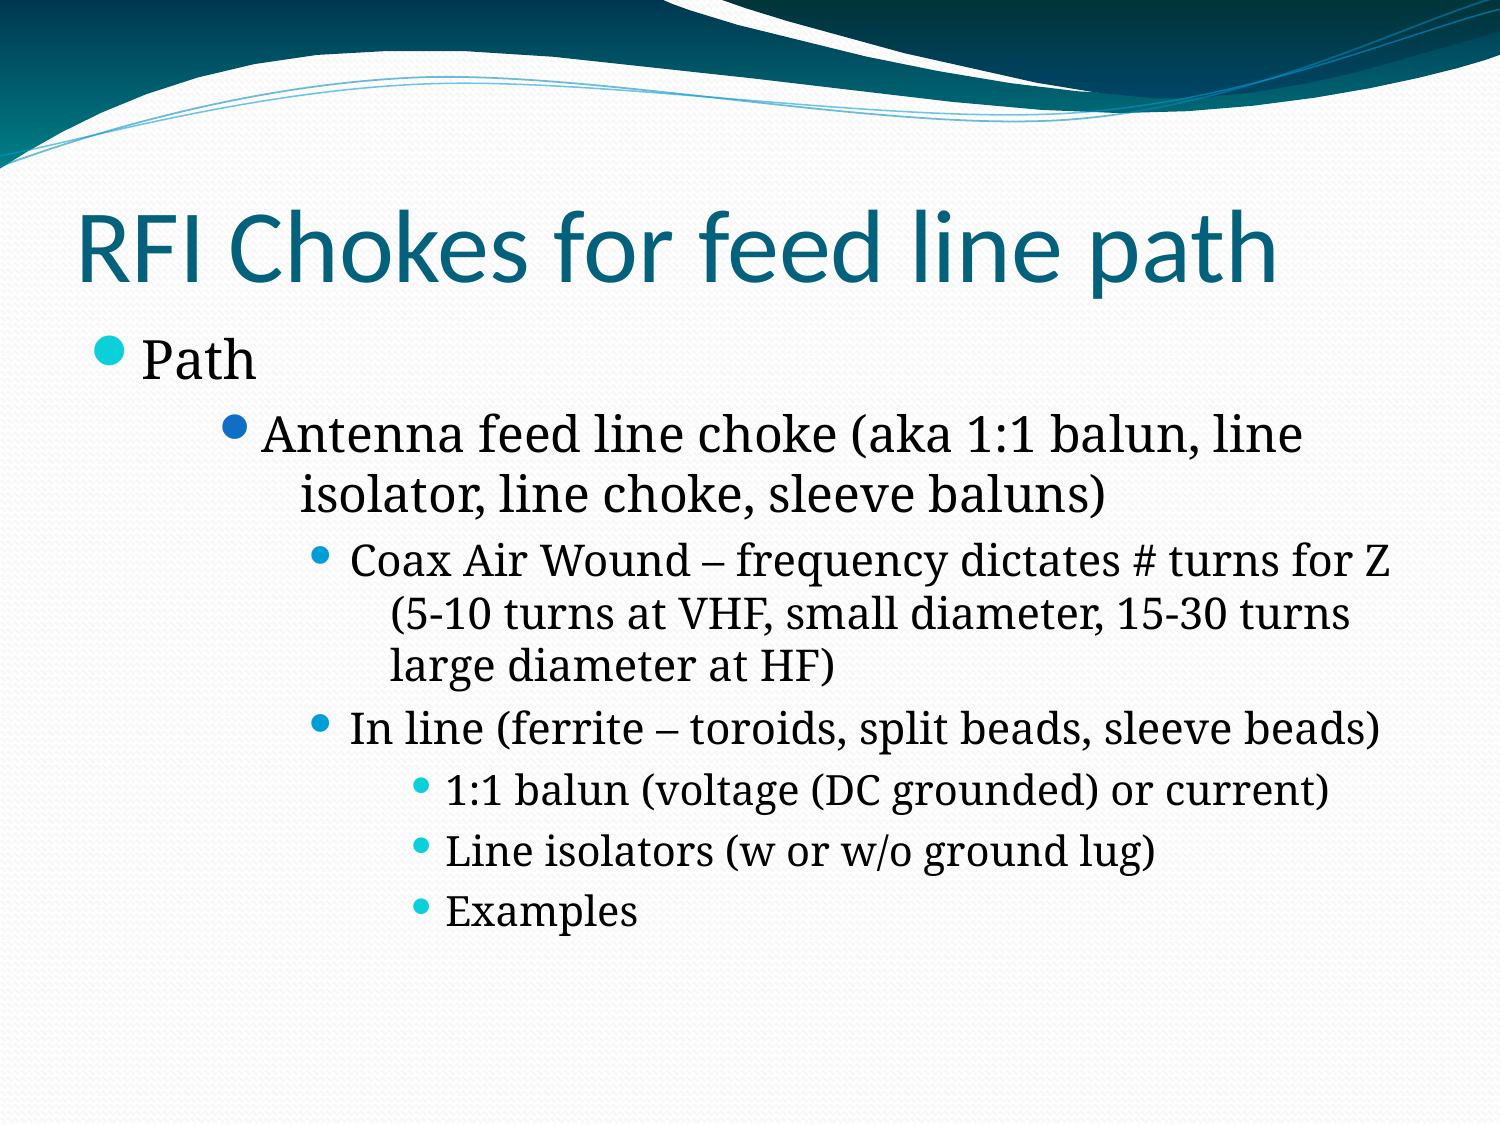

# RFI Chokes for feed line path
Path
Antenna feed line choke (aka 1:1 balun, line isolator, line choke, sleeve baluns)
Coax Air Wound – frequency dictates # turns for Z (5-10 turns at VHF, small diameter, 15-30 turns large diameter at HF)
In line (ferrite – toroids, split beads, sleeve beads)
1:1 balun (voltage (DC grounded) or current)
Line isolators (w or w/o ground lug)
Examples